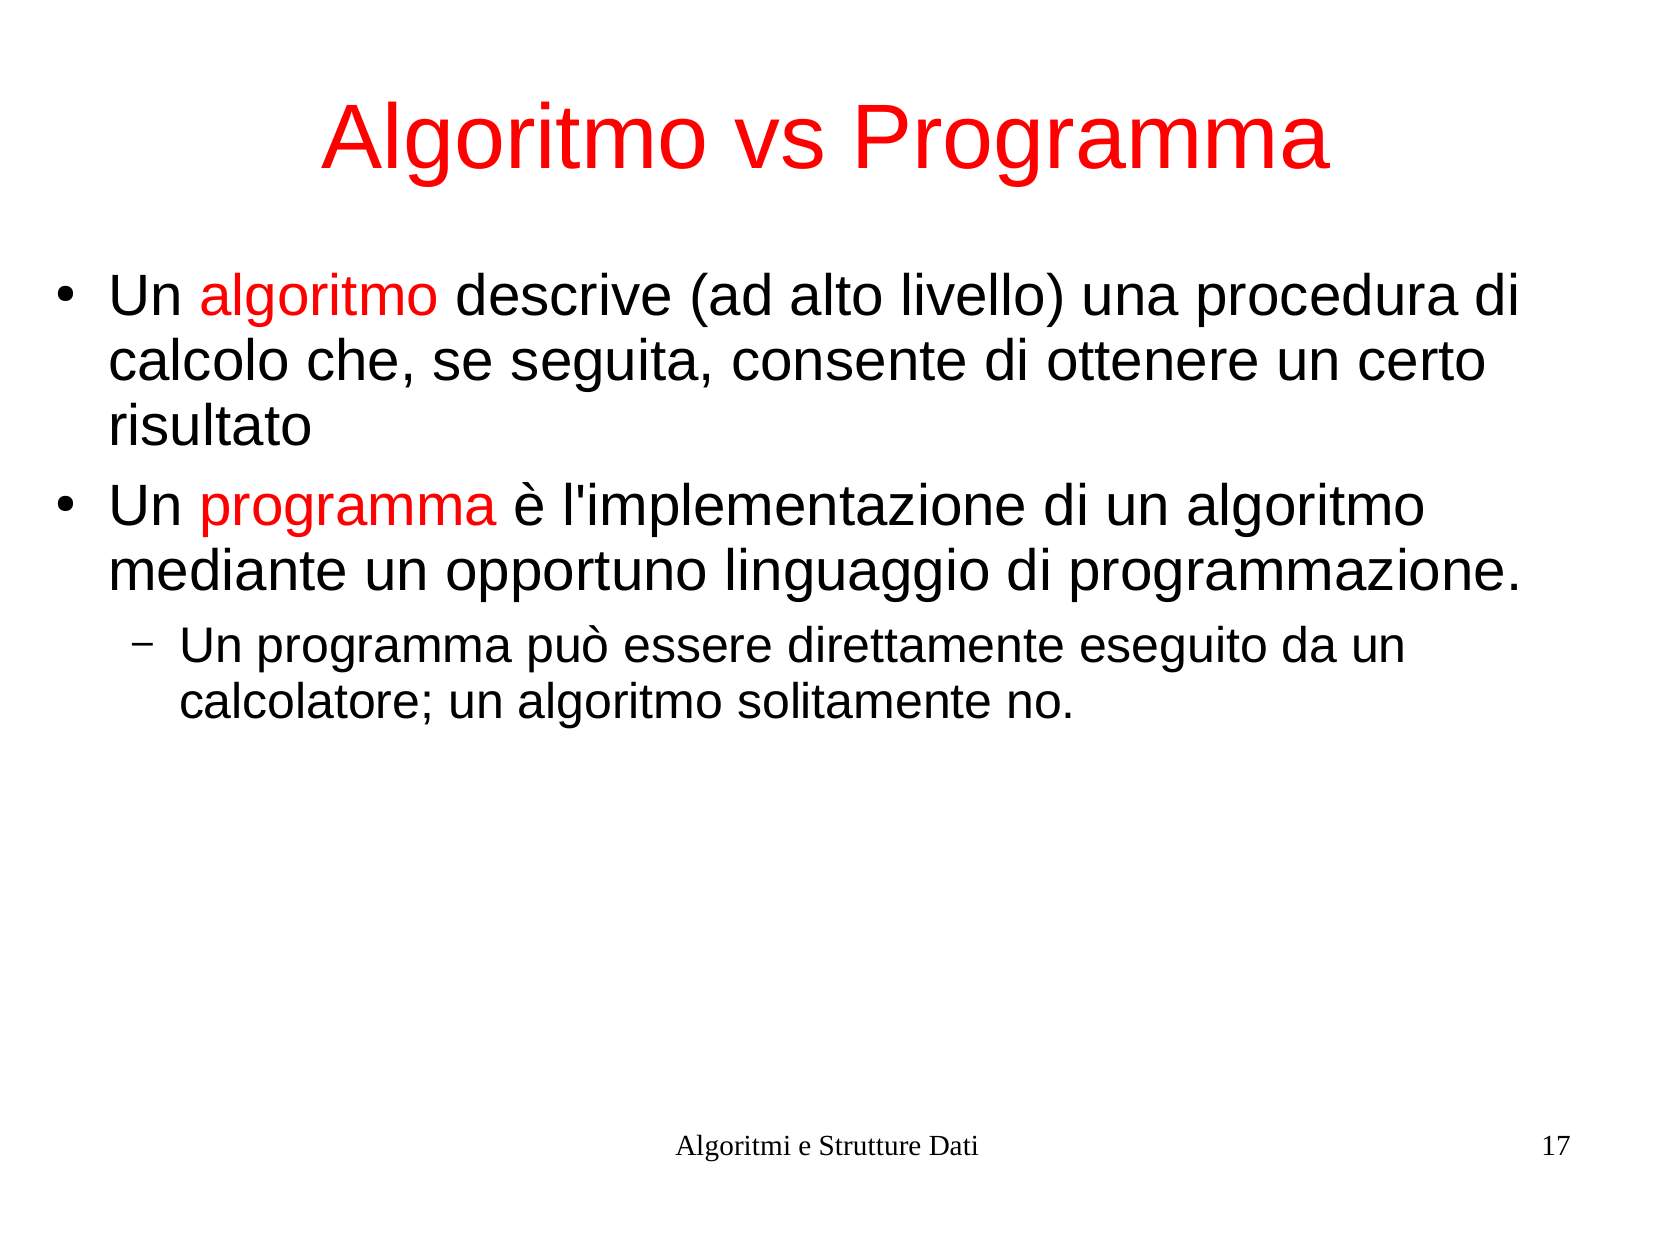

# Algoritmo vs Programma
Un algoritmo descrive (ad alto livello) una procedura di calcolo che, se seguita, consente di ottenere un certo risultato
Un programma è l'implementazione di un algoritmo mediante un opportuno linguaggio di programmazione.
Un programma può essere direttamente eseguito da un calcolatore; un algoritmo solitamente no.
Algoritmi e Strutture Dati
17